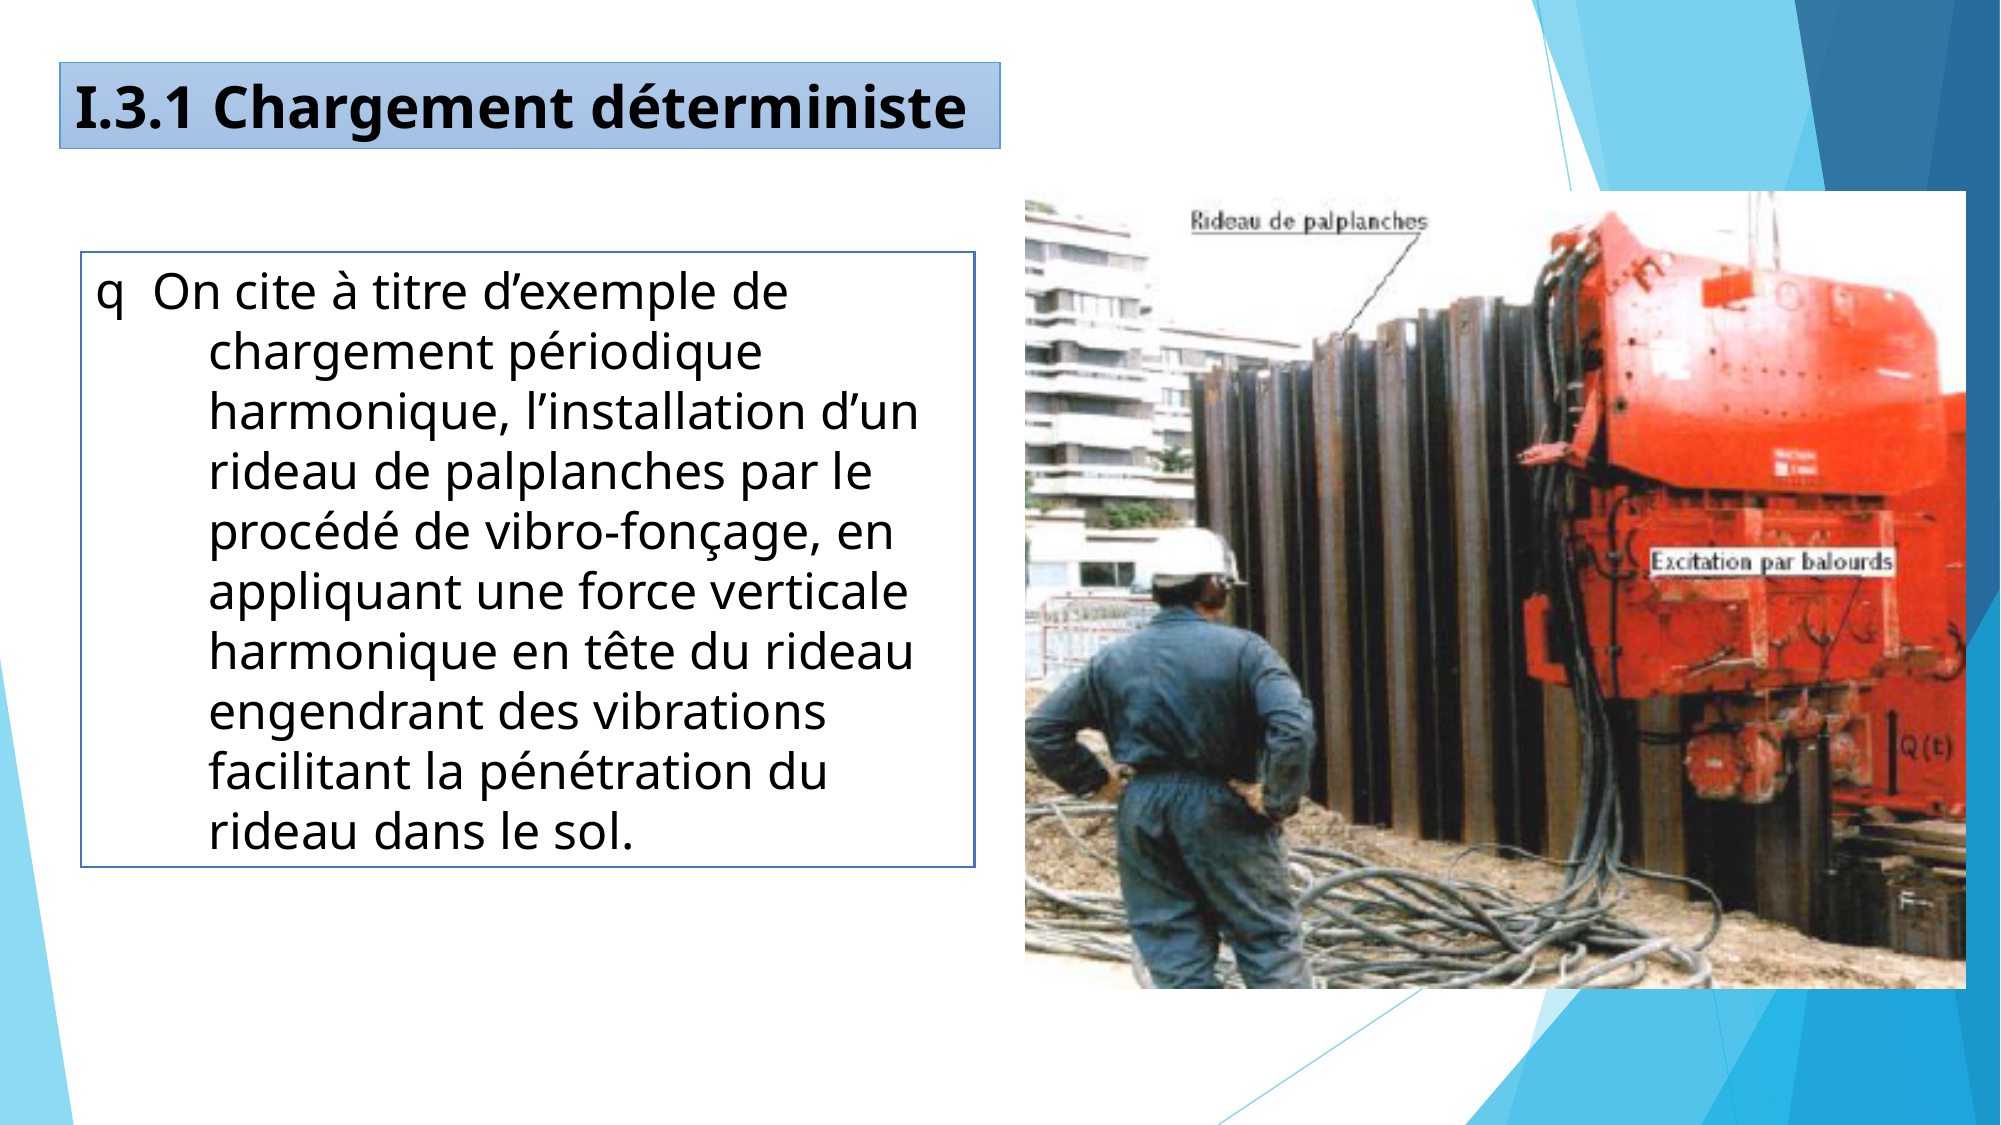

I.3.1 Chargement déterministe
On cite à titre d’exemple de chargement périodique harmonique, l’installation d’un rideau de palplanches par le procédé de vibro-fonçage, en appliquant une force verticale harmonique en tête du rideau engendrant des vibrations facilitant la pénétration du rideau dans le sol.